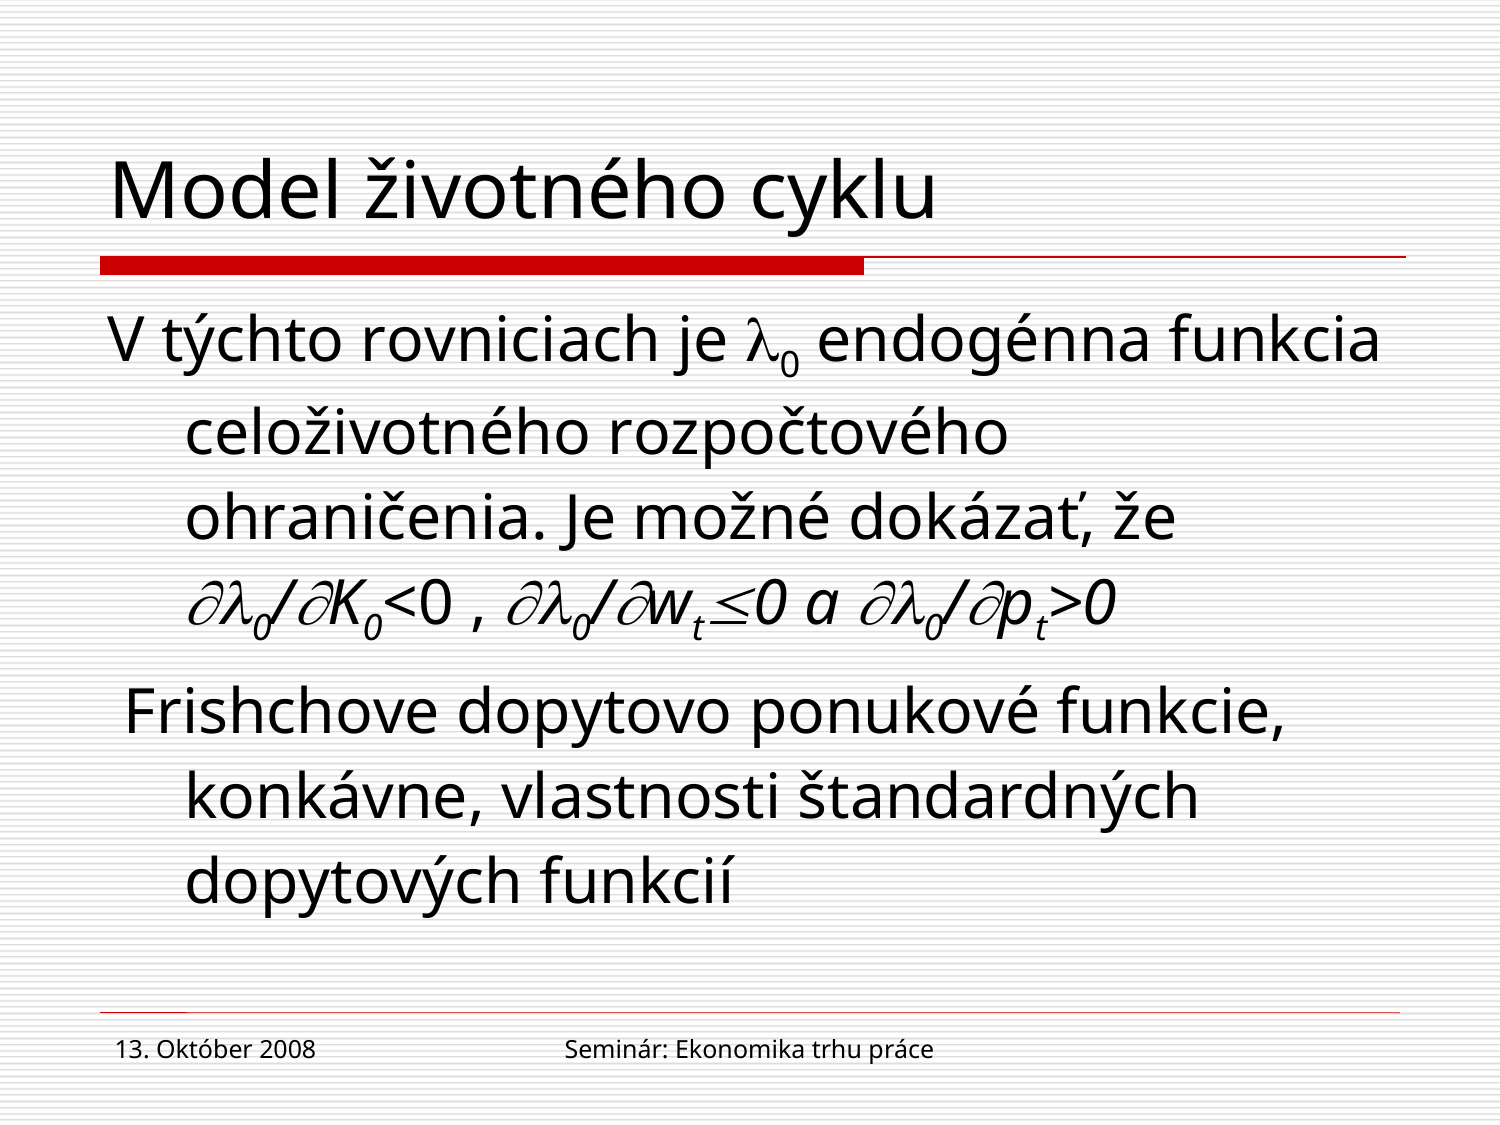

# Model životného cyklu
V týchto rovniciach je 0 endogénna funkcia celoživotného rozpočtového ohraničenia. Je možné dokázať, že 0/K0<0 , 0/wt0 a 0/pt>0
 Frishchove dopytovo ponukové funkcie, konkávne, vlastnosti štandardných dopytových funkcií